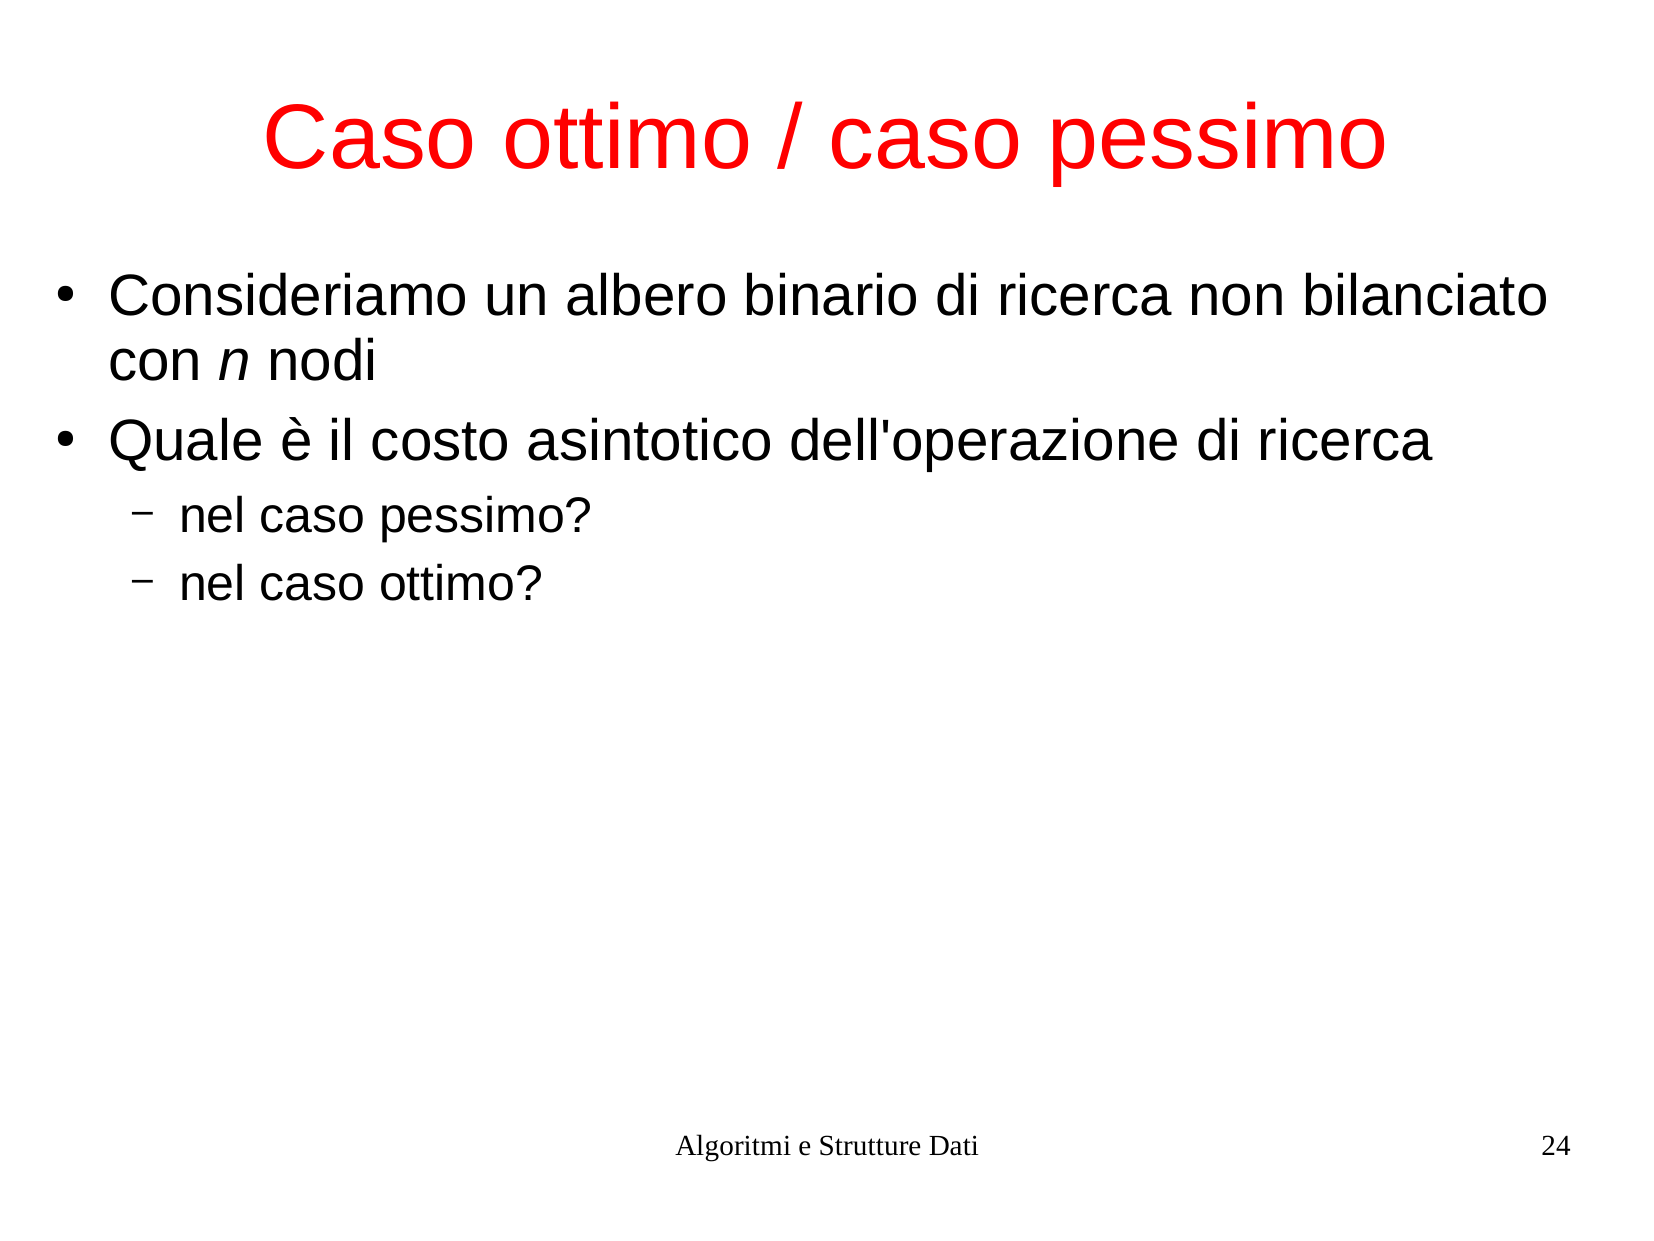

# Caso ottimo / caso pessimo
Consideriamo un albero binario di ricerca non bilanciato con n nodi
Quale è il costo asintotico dell'operazione di ricerca
nel caso pessimo?
nel caso ottimo?
Algoritmi e Strutture Dati
24